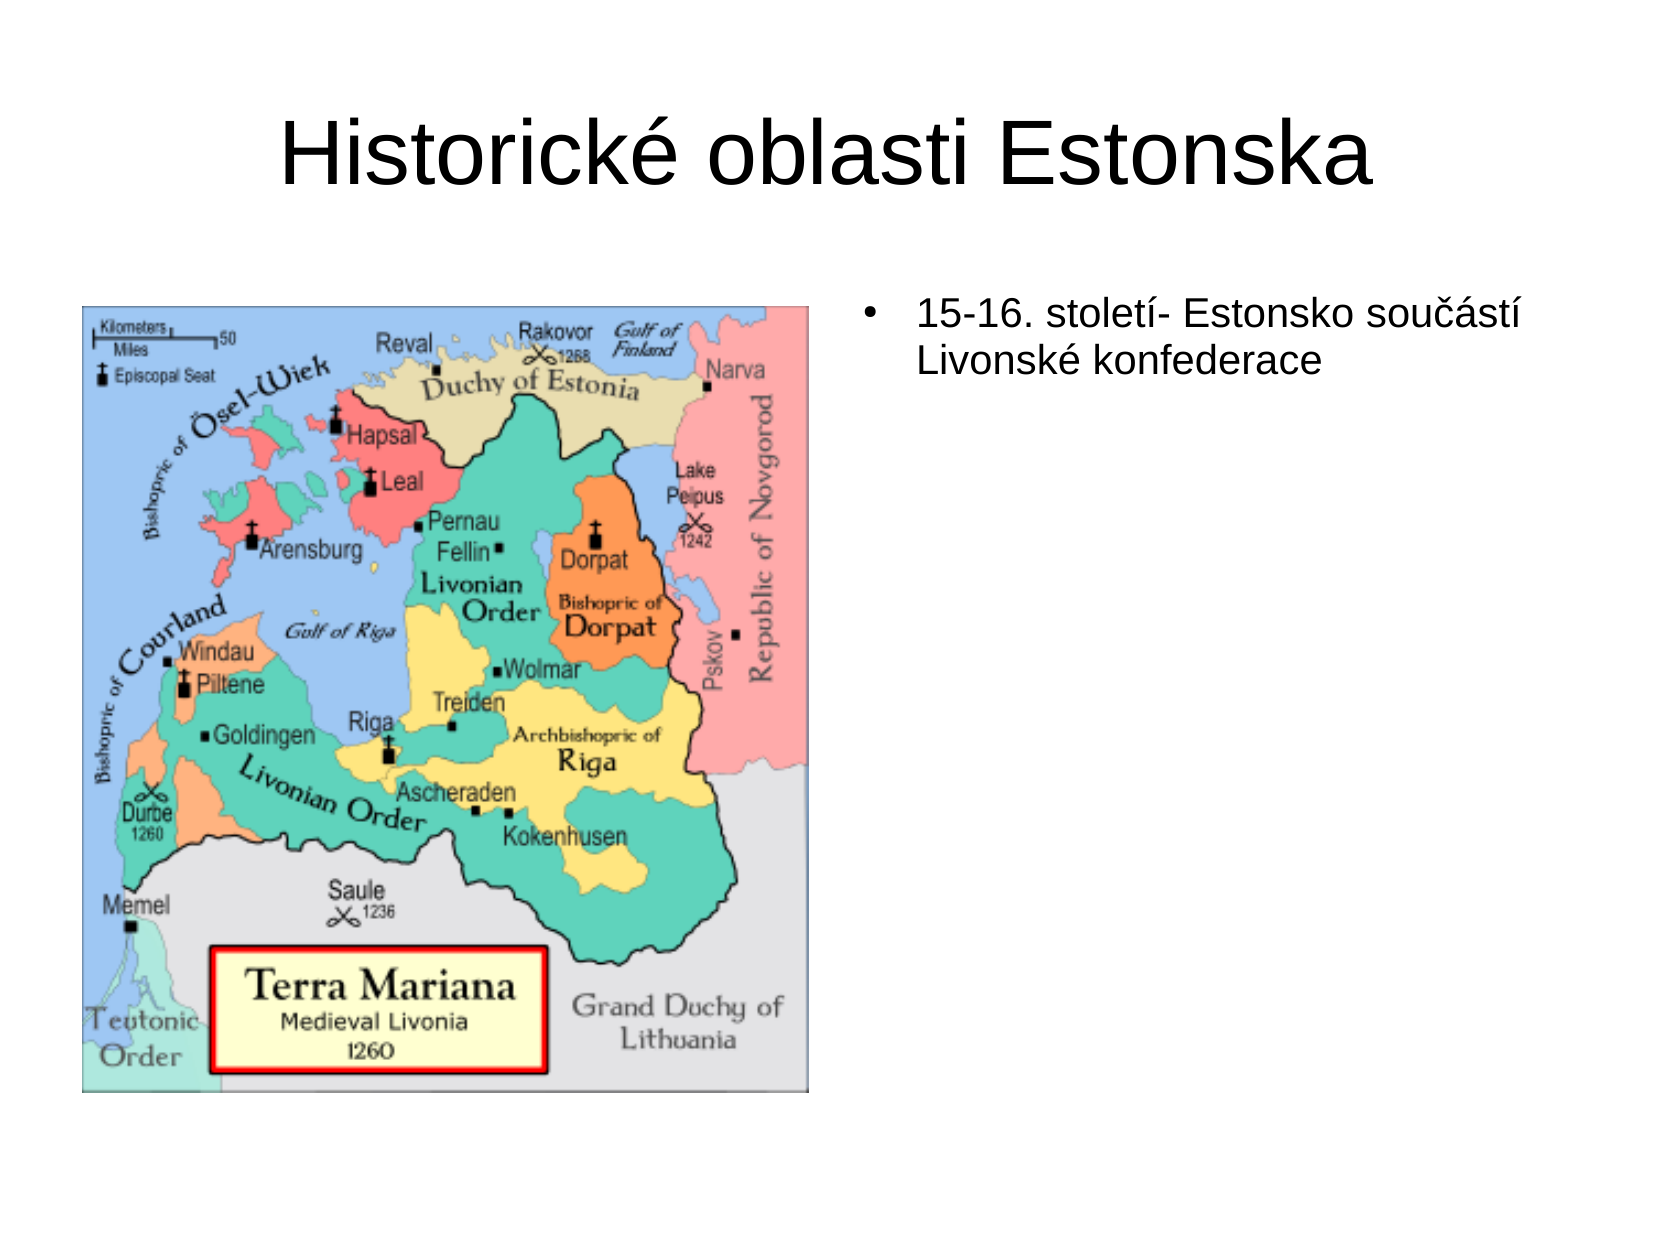

# Historické oblasti Estonska
15-16. století- Estonsko součástí Livonské konfederace